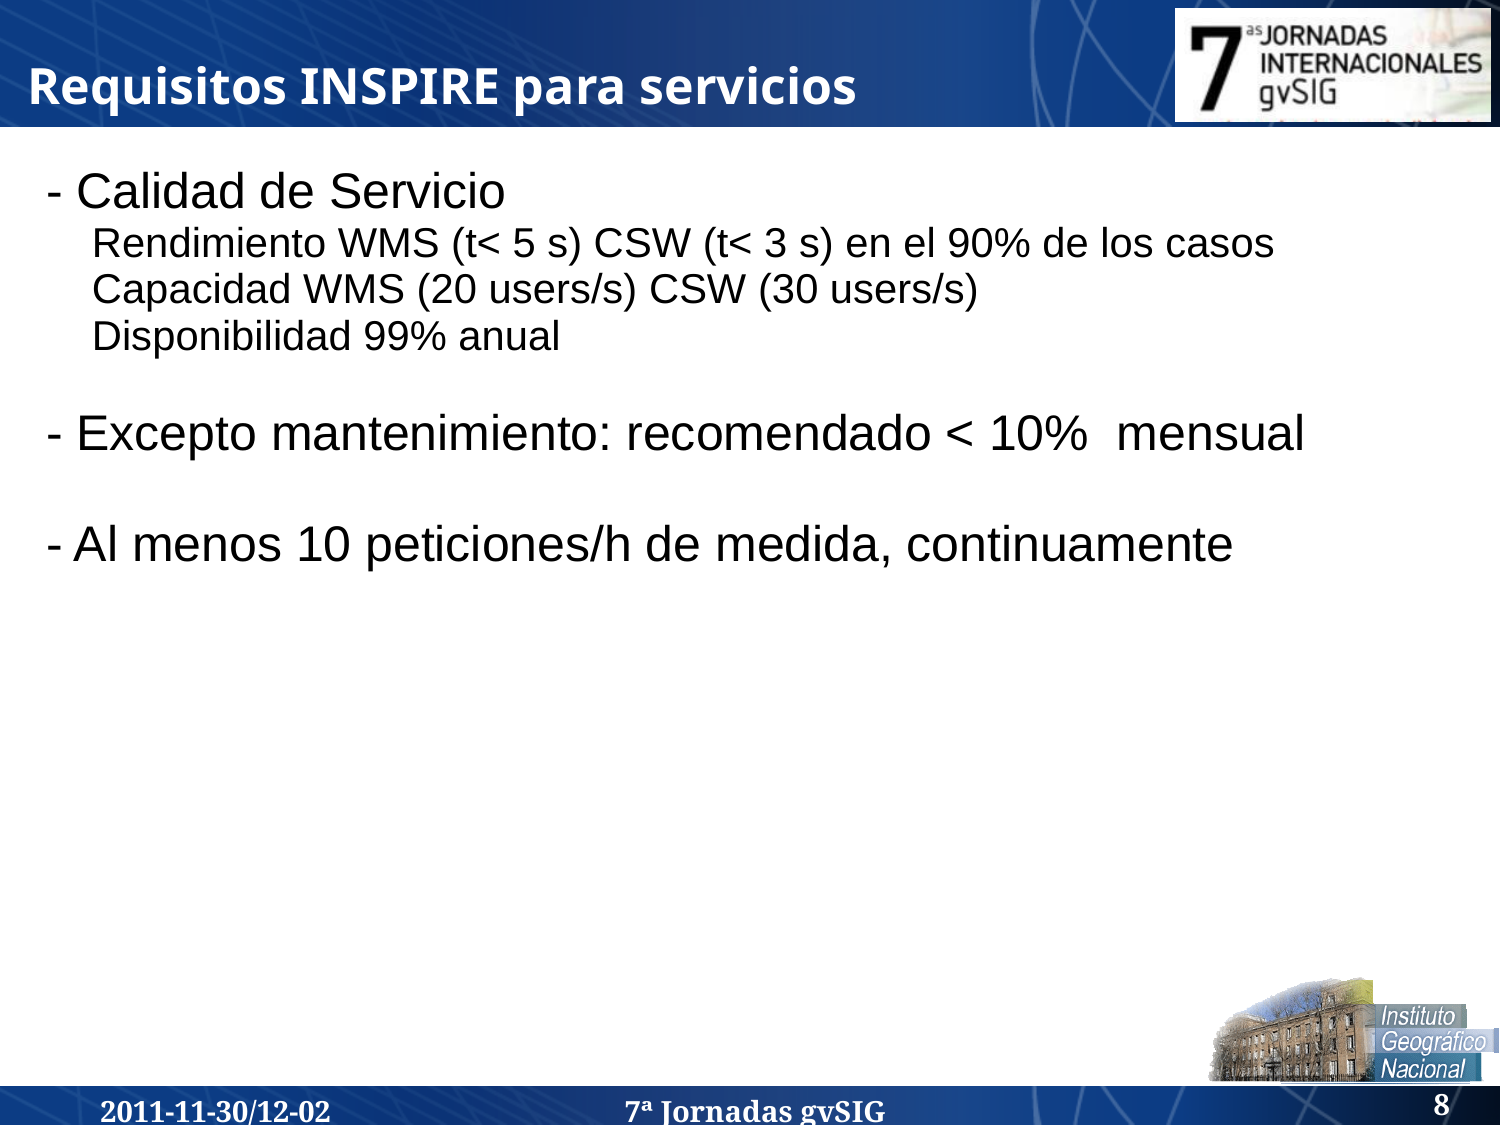

Requisitos INSPIRE para servicios
- Calidad de Servicio
 Rendimiento WMS (t< 5 s) CSW (t< 3 s) en el 90% de los casos
 Capacidad WMS (20 users/s) CSW (30 users/s)
 Disponibilidad 99% anual
- Excepto mantenimiento: recomendado < 10% mensual
- Al menos 10 peticiones/h de medida, continuamente